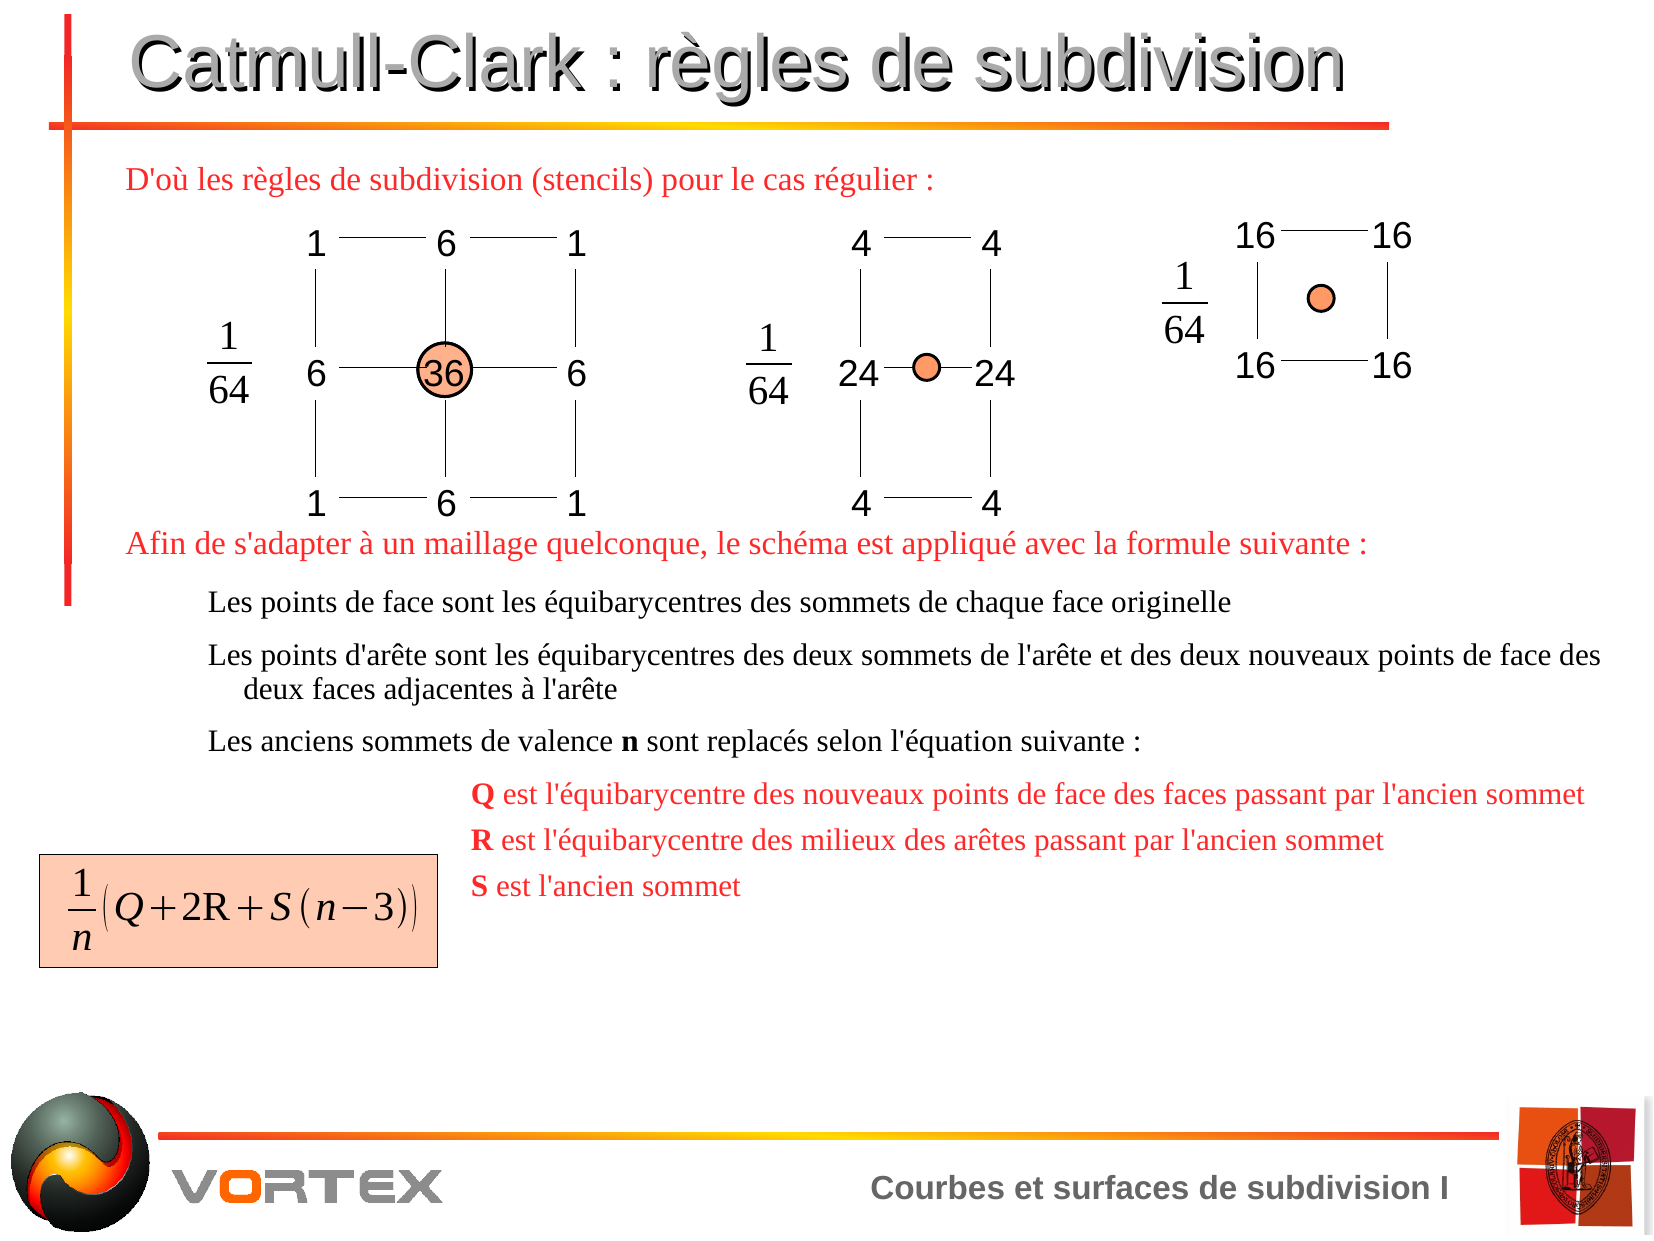

# Catmull-Clark : règles de subdivision
D'où les règles de subdivision (stencils) pour le cas régulier :
Afin de s'adapter à un maillage quelconque, le schéma est appliqué avec la formule suivante :
Les points de face sont les équibarycentres des sommets de chaque face originelle
Les points d'arête sont les équibarycentres des deux sommets de l'arête et des deux nouveaux points de face des deux faces adjacentes à l'arête
Les anciens sommets de valence n sont replacés selon l'équation suivante :
Q est l'équibarycentre des nouveaux points de face des faces passant par l'ancien sommet
R est l'équibarycentre des milieux des arêtes passant par l'ancien sommet
S est l'ancien sommet
16
16
16
16
1
6
1
6
36
6
1
6
1
4
4
24
24
4
4